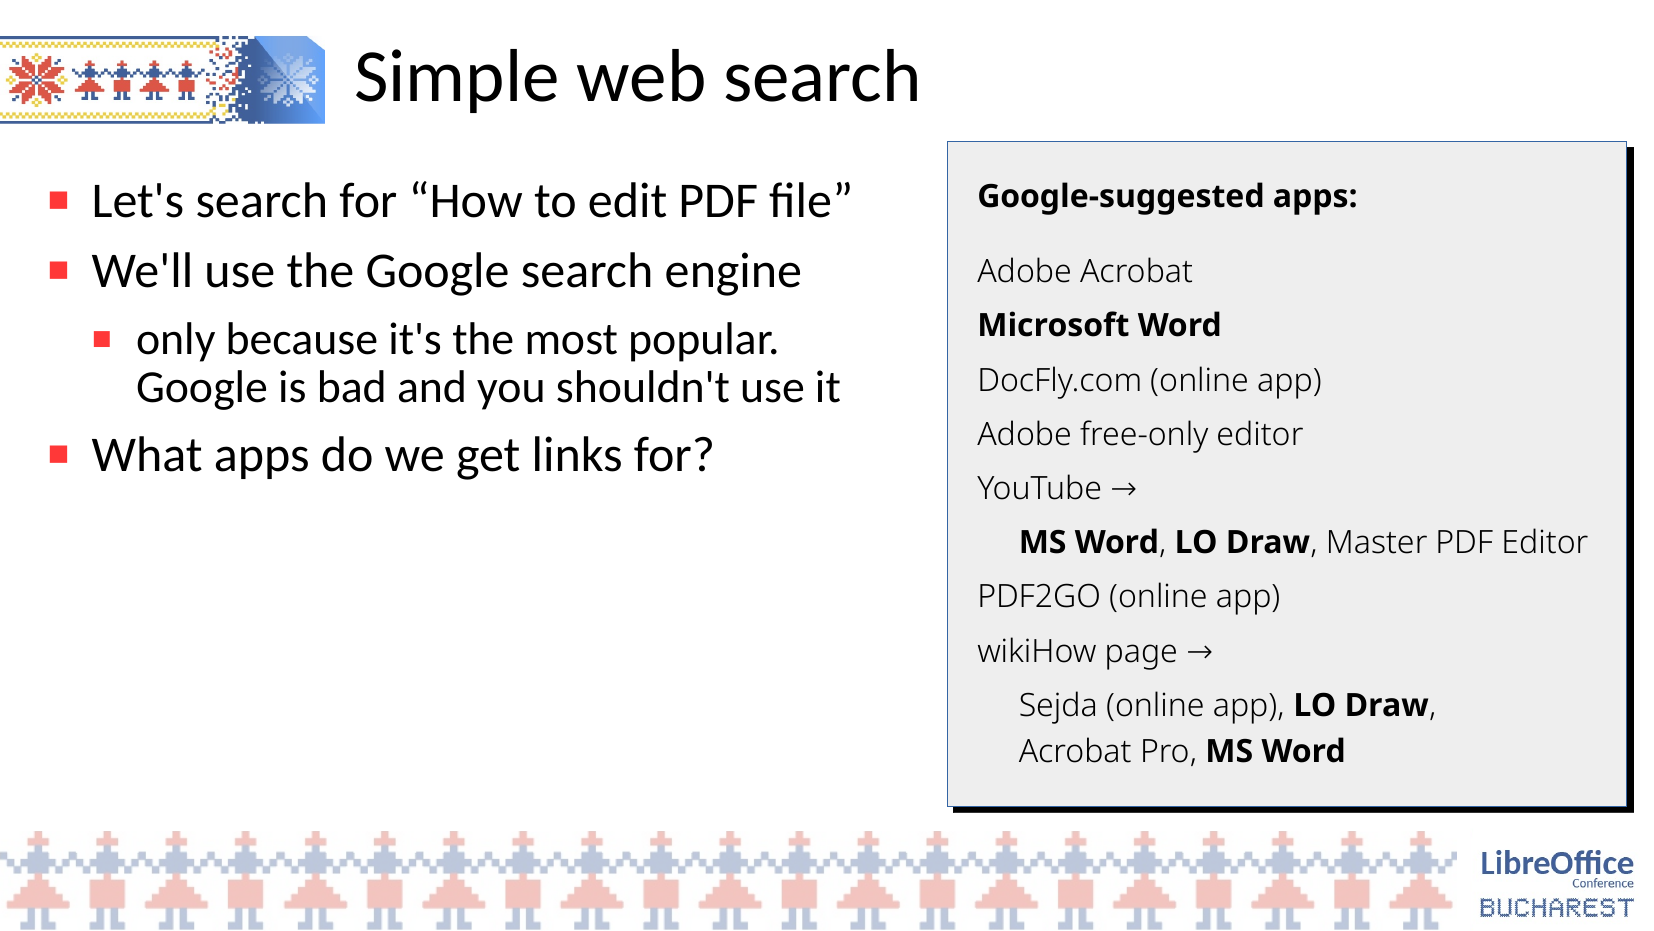

# Simple web search
Google-suggested apps:
Adobe Acrobat
Microsoft Word
DocFly.com (online app)
Adobe free-only editor
YouTube →
MS Word, LO Draw, Master PDF Editor
PDF2GO (online app)
wikiHow page →
Sejda (online app), LO Draw,
Acrobat Pro, MS Word
Let's search for “How to edit PDF file”
We'll use the Google search engine
only because it's the most popular. Google is bad and you shouldn't use it
What apps do we get links for?